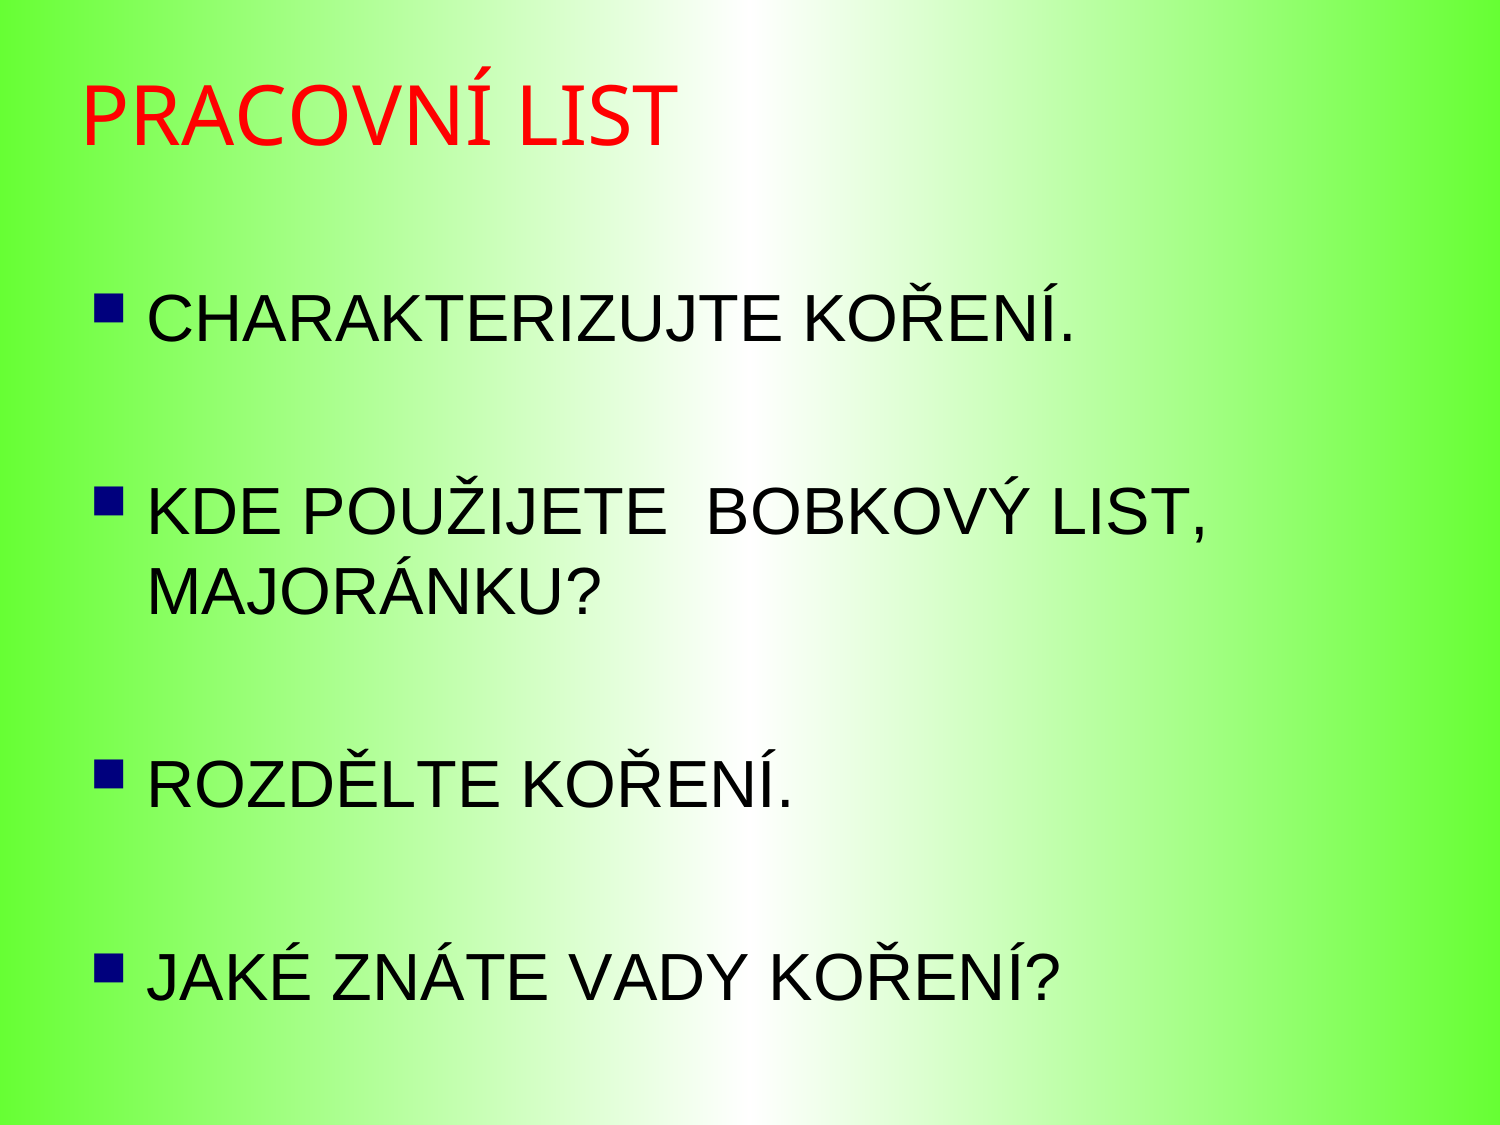

# PRACOVNÍ LIST
CHARAKTERIZUJTE KOŘENÍ.
KDE POUŽIJETE BOBKOVÝ LIST, MAJORÁNKU?
ROZDĚLTE KOŘENÍ.
JAKÉ ZNÁTE VADY KOŘENÍ?